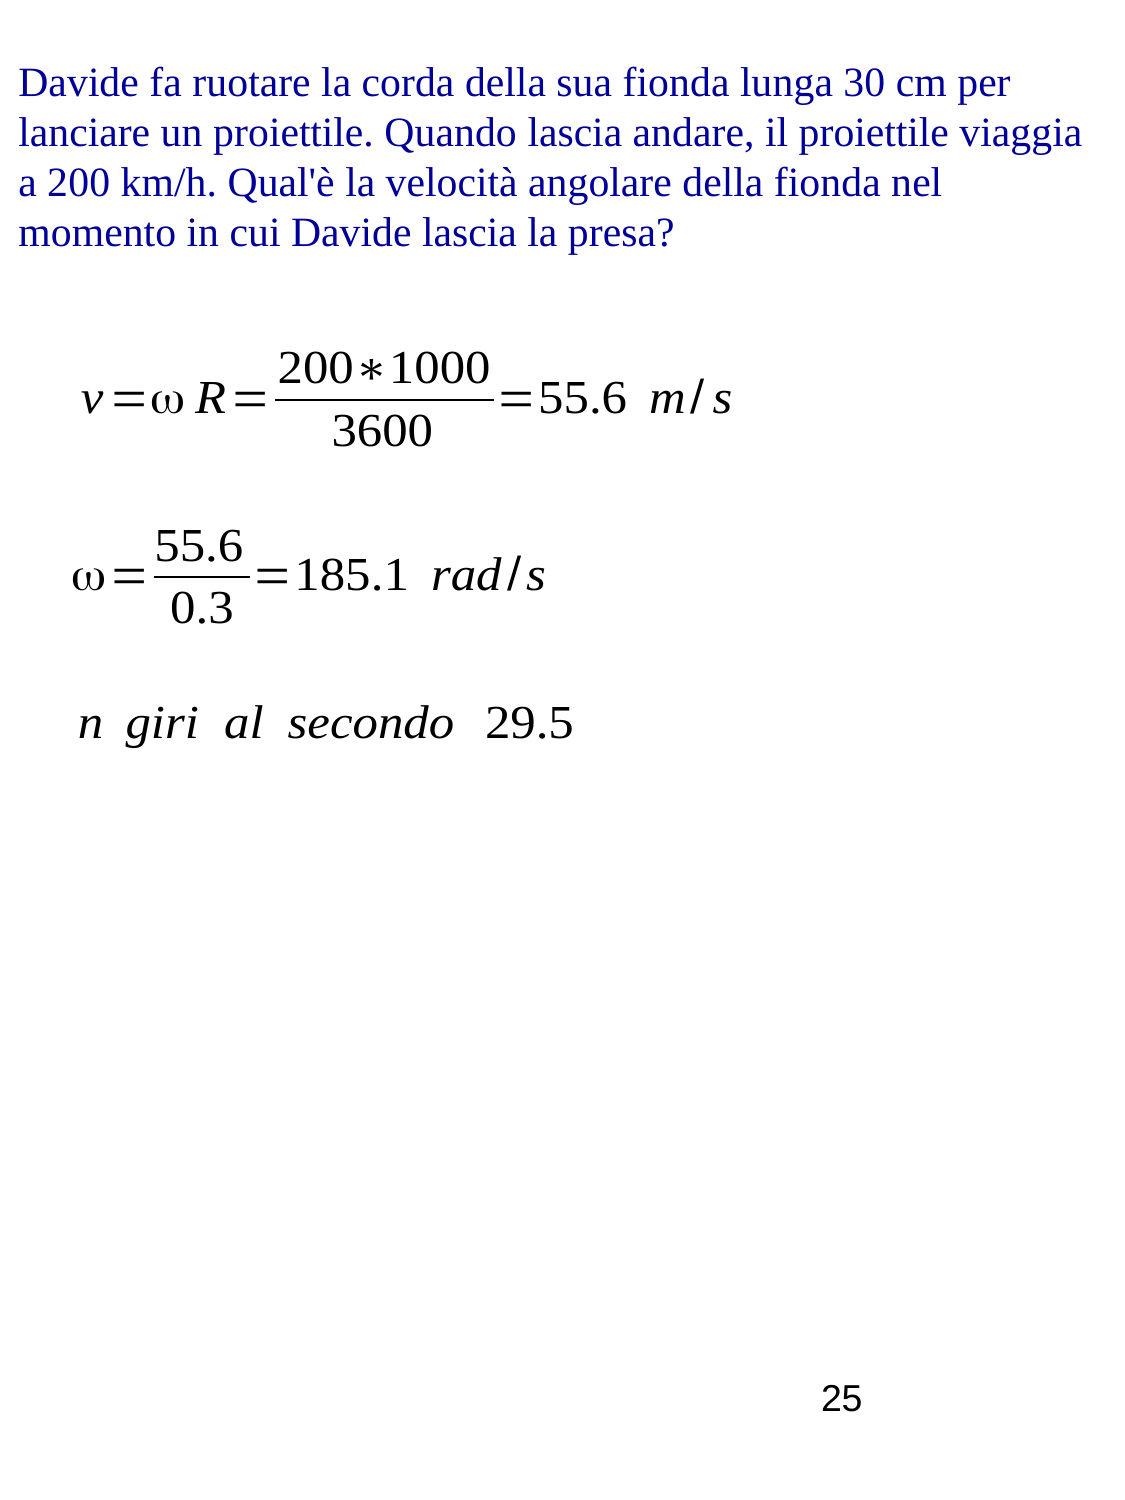

Davide fa ruotare la corda della sua fionda lunga 30 cm per lanciare un proiettile. Quando lascia andare, il proiettile viaggia a 200 km/h. Qual'è la velocità angolare della fionda nel momento in cui Davide lascia la presa?
P1 Principi della Dinamica
25